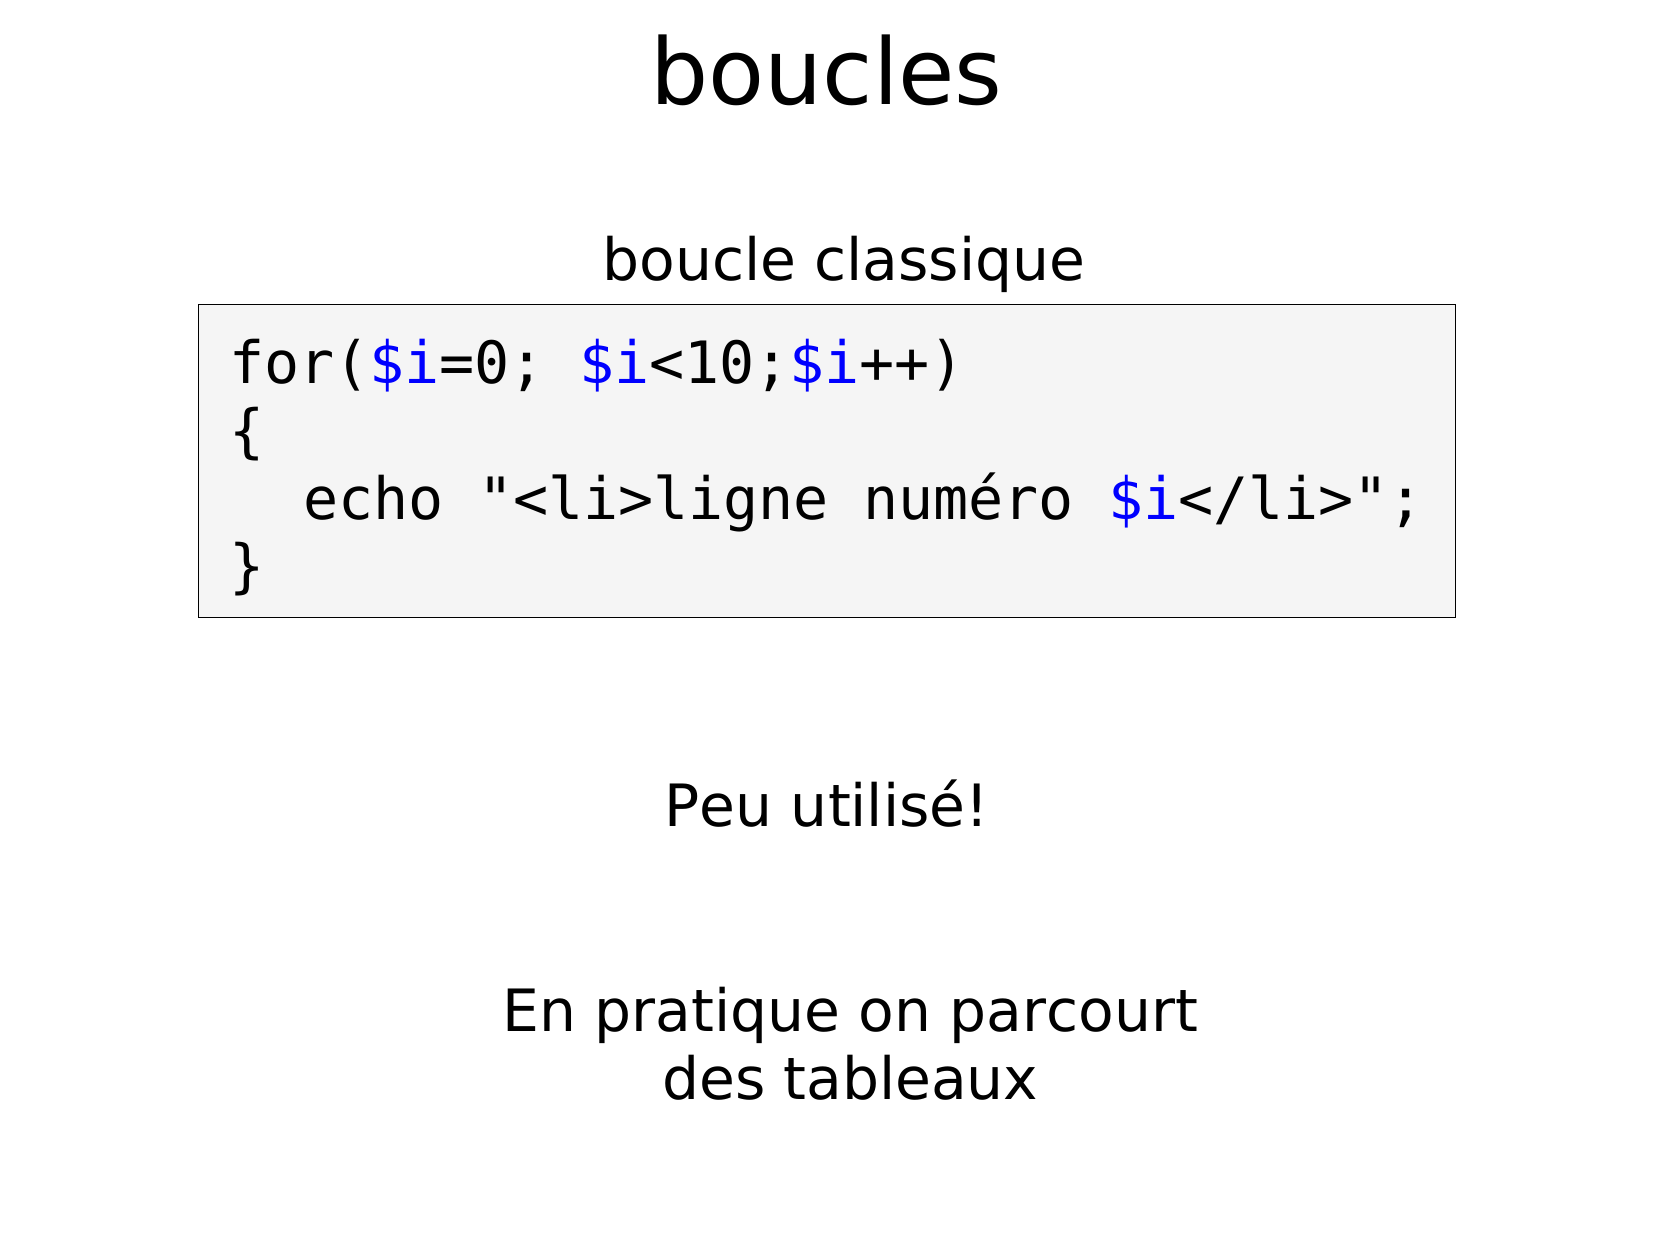

# boucles
boucle classique
for($i=0; $i<10;$i++)
{
	echo "<li>ligne numéro $i</li>";
}
Peu utilisé!
En pratique on parcourt
des tableaux